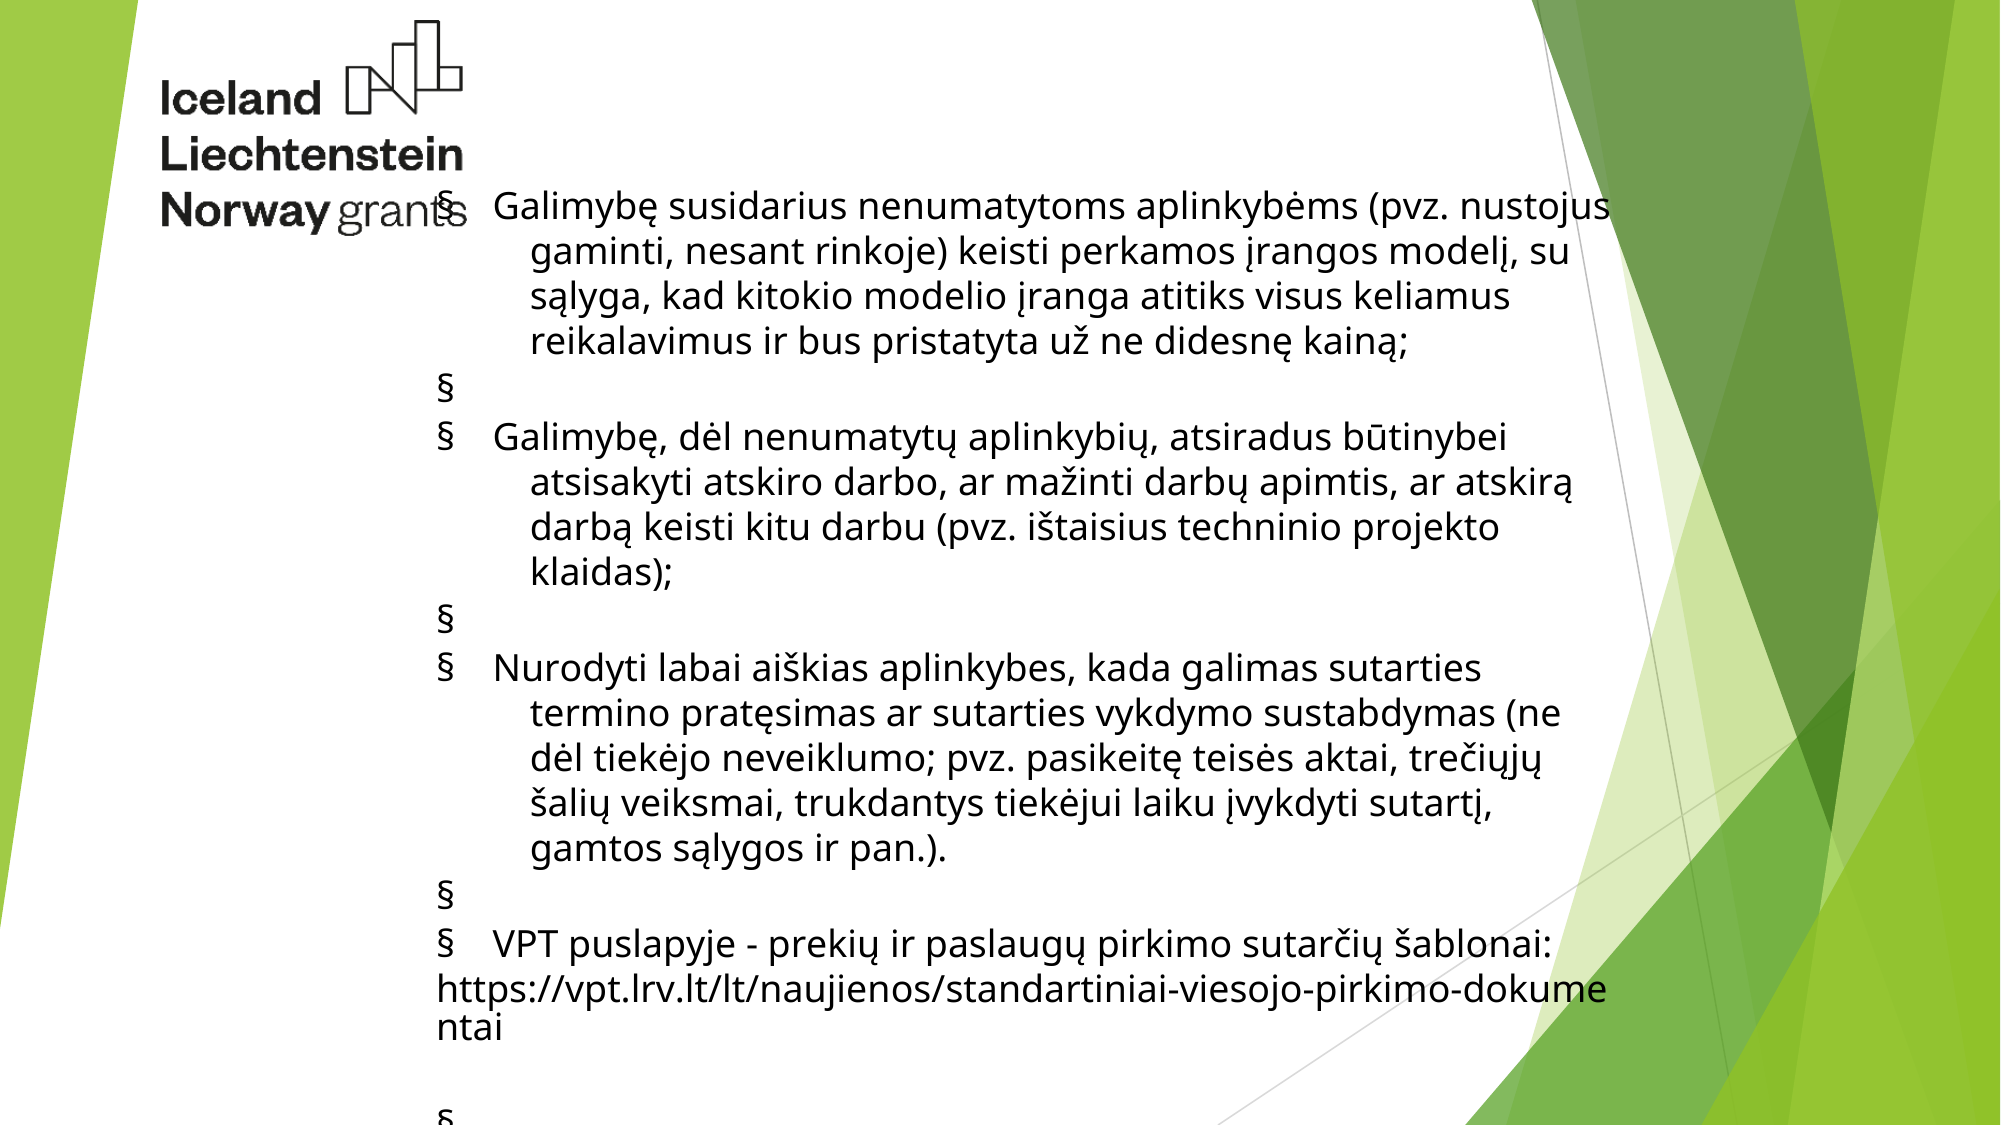

Galimybę susidarius nenumatytoms aplinkybėms (pvz. nustojus gaminti, nesant rinkoje) keisti perkamos įrangos modelį, su sąlyga, kad kitokio modelio įranga atitiks visus keliamus reikalavimus ir bus pristatyta už ne didesnę kainą;
 Galimybę, dėl nenumatytų aplinkybių, atsiradus būtinybei atsisakyti atskiro darbo, ar mažinti darbų apimtis, ar atskirą darbą keisti kitu darbu (pvz. ištaisius techninio projekto klaidas);
 Nurodyti labai aiškias aplinkybes, kada galimas sutarties termino pratęsimas ar sutarties vykdymo sustabdymas (ne dėl tiekėjo neveiklumo; pvz. pasikeitę teisės aktai, trečiųjų šalių veiksmai, trukdantys tiekėjui laiku įvykdyti sutartį, gamtos sąlygos ir pan.).
 VPT puslapyje - prekių ir paslaugų pirkimo sutarčių šablonai:
https://vpt.lrv.lt/lt/naujienos/standartiniai-viesojo-pirkimo-dokumentai